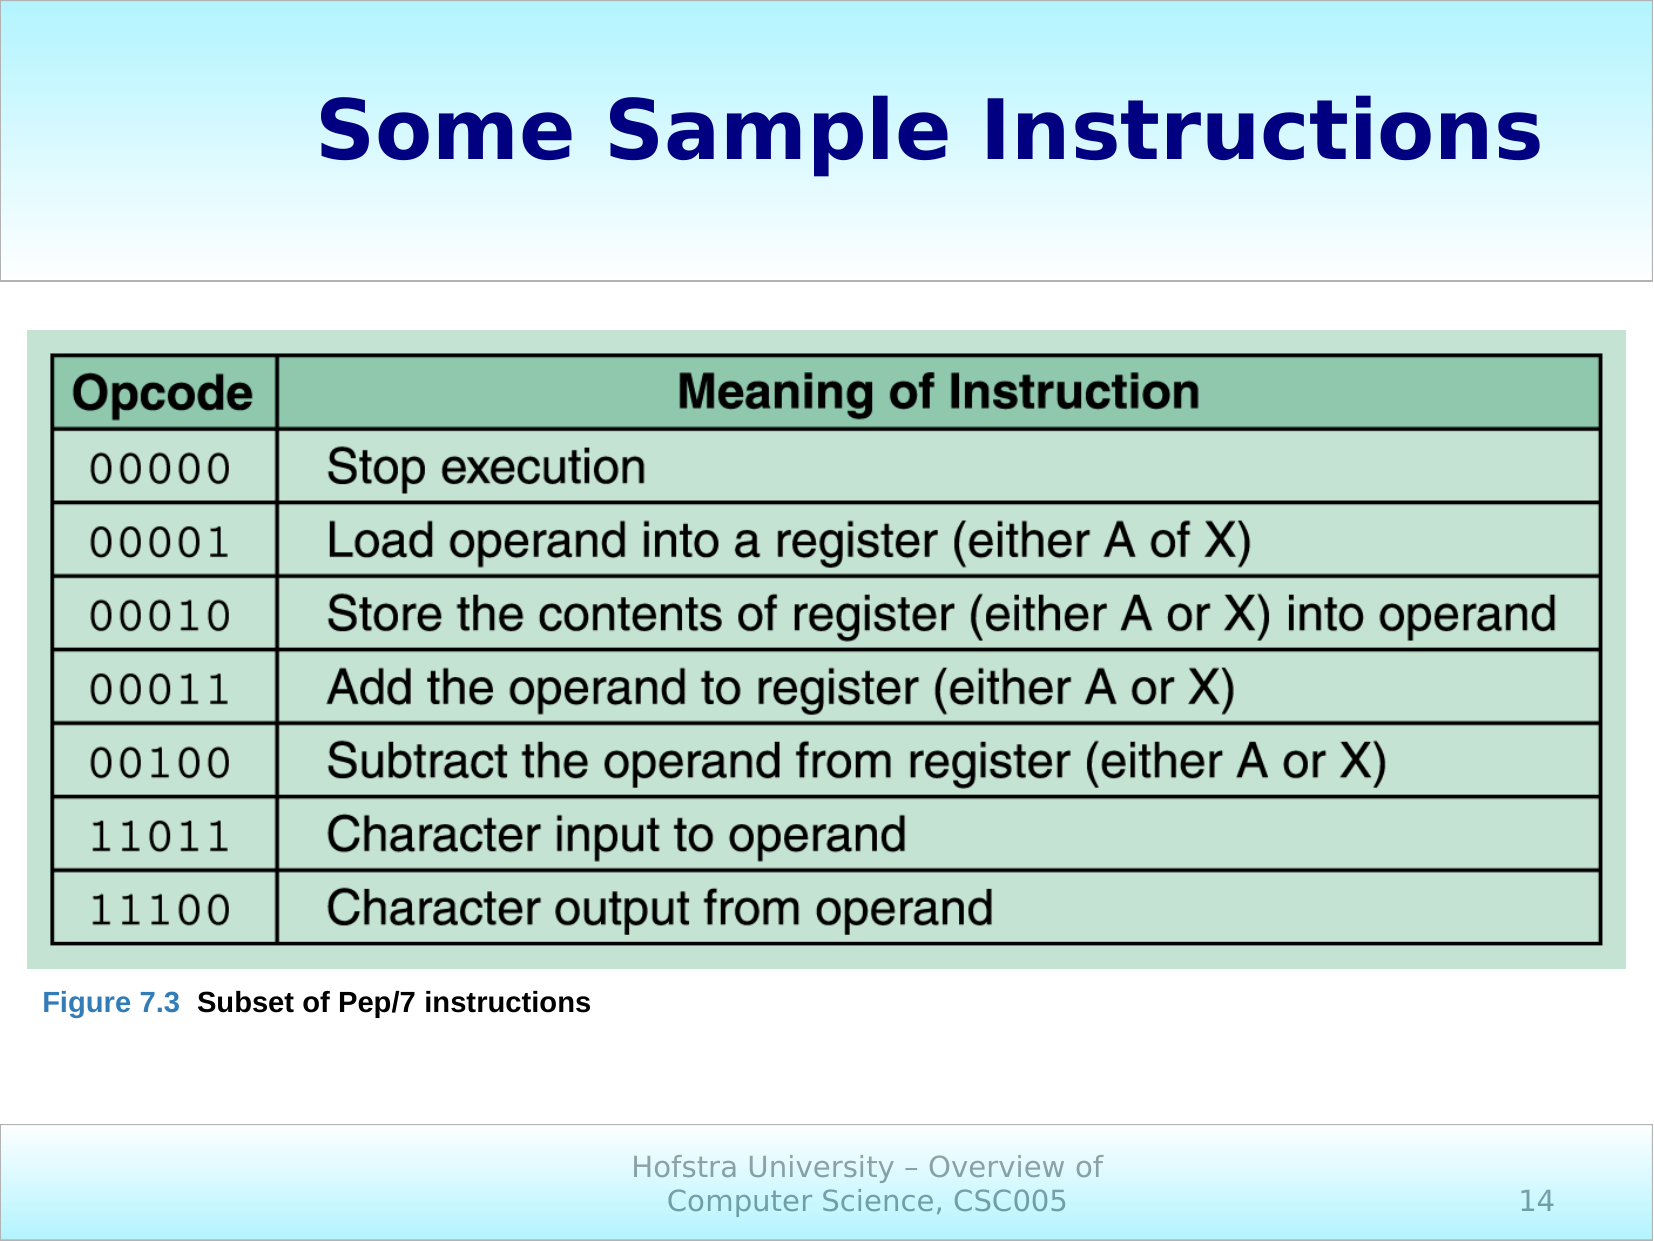

# Some Sample Instructions
Figure 7.3 Subset of Pep/7 instructions
14